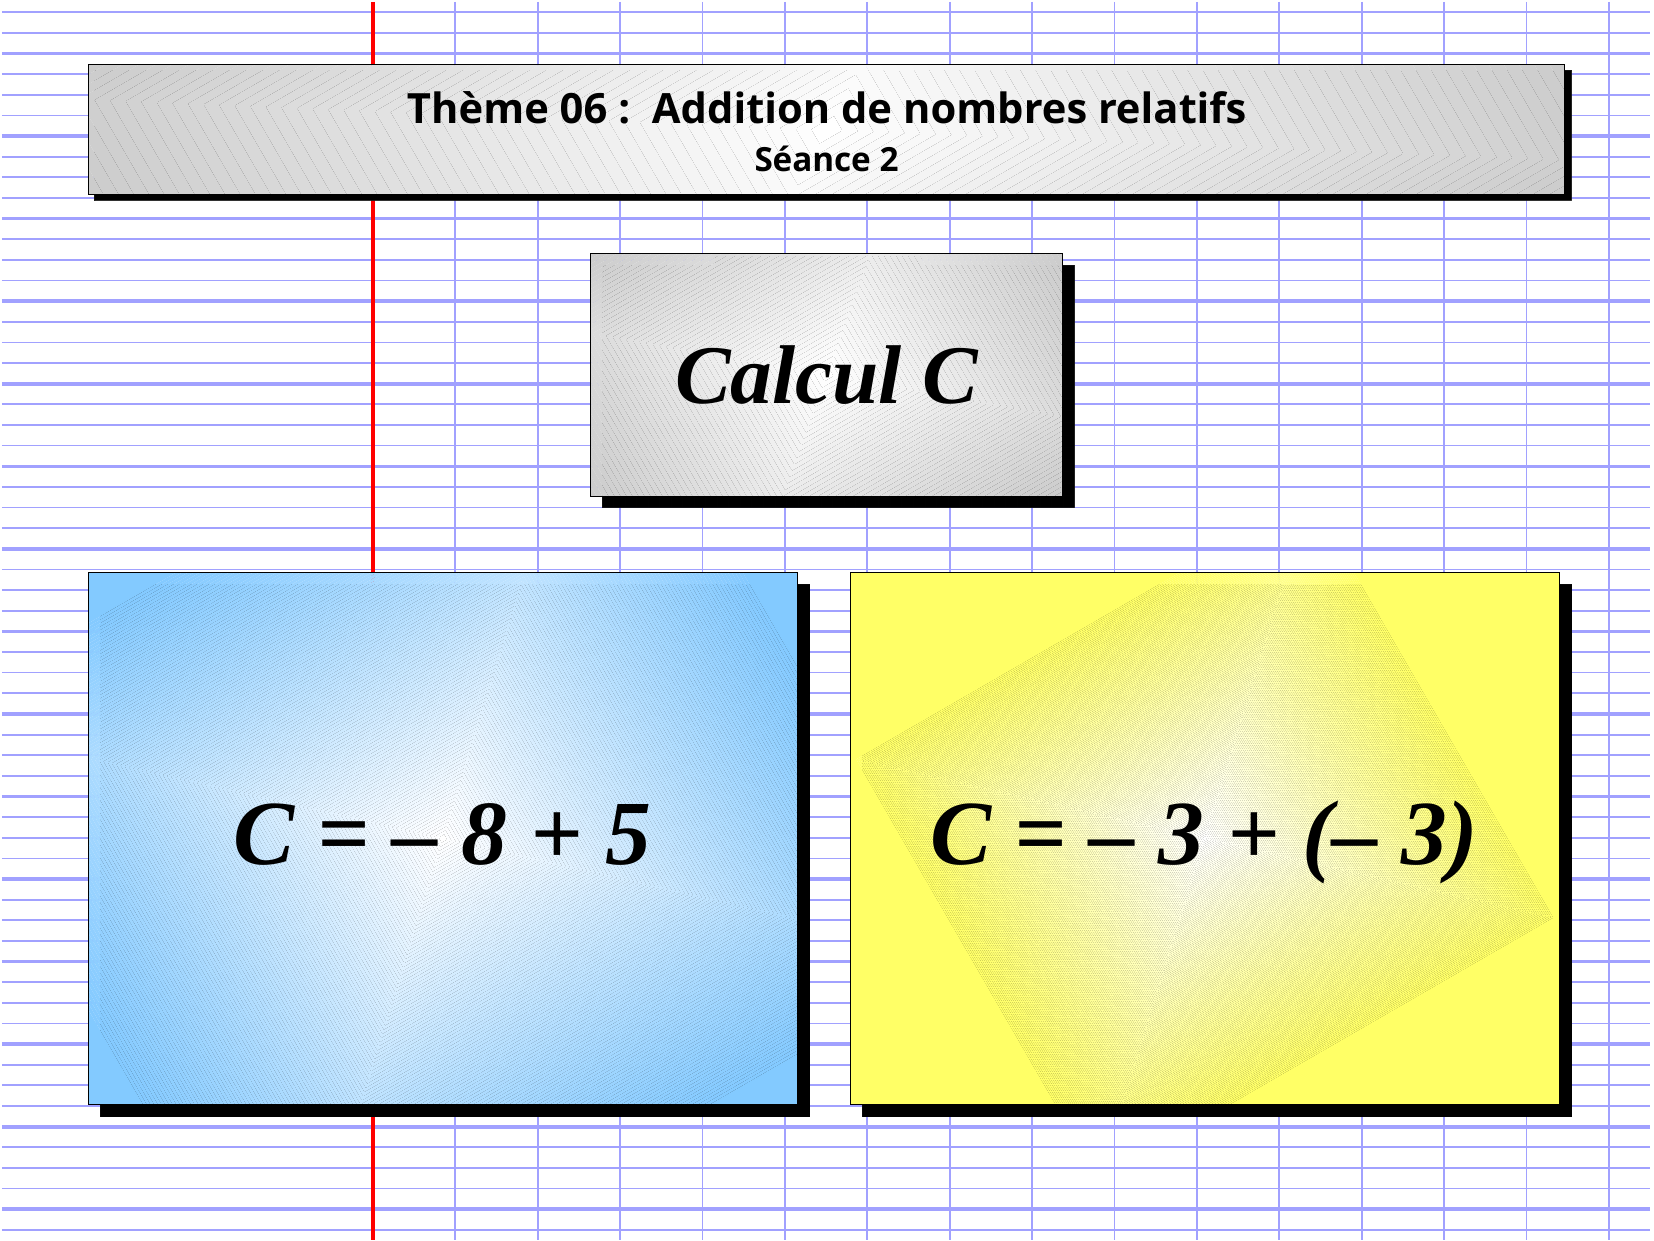

Thème 06 : Addition de nombres relatifs
Séance 2
Calcul C
9
0
1
2
3
4
5
6
7
8
C = – 8 + 5
C = – 3 + (– 3)